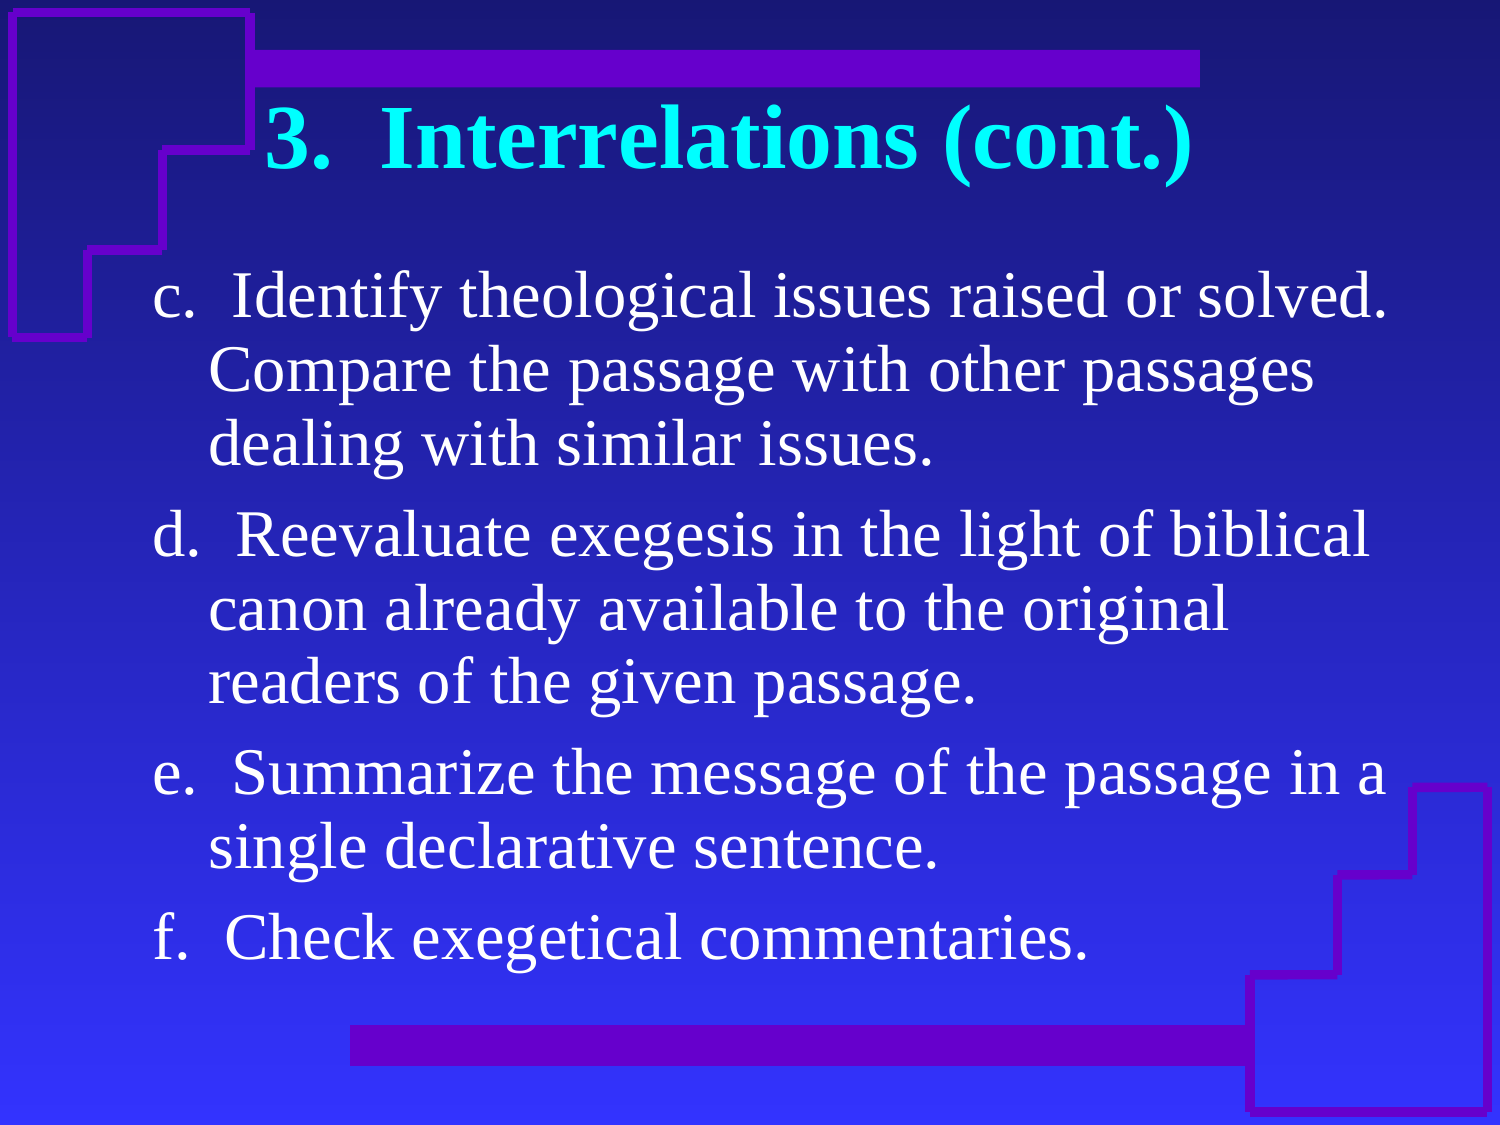

# 3. Interrelations (cont.)
c. Identify theological issues raised or solved. Compare the passage with other passages dealing with similar issues.
d. Reevaluate exegesis in the light of biblical canon already available to the original readers of the given passage.
e. Summarize the message of the passage in a single declarative sentence.
f. Check exegetical commentaries.